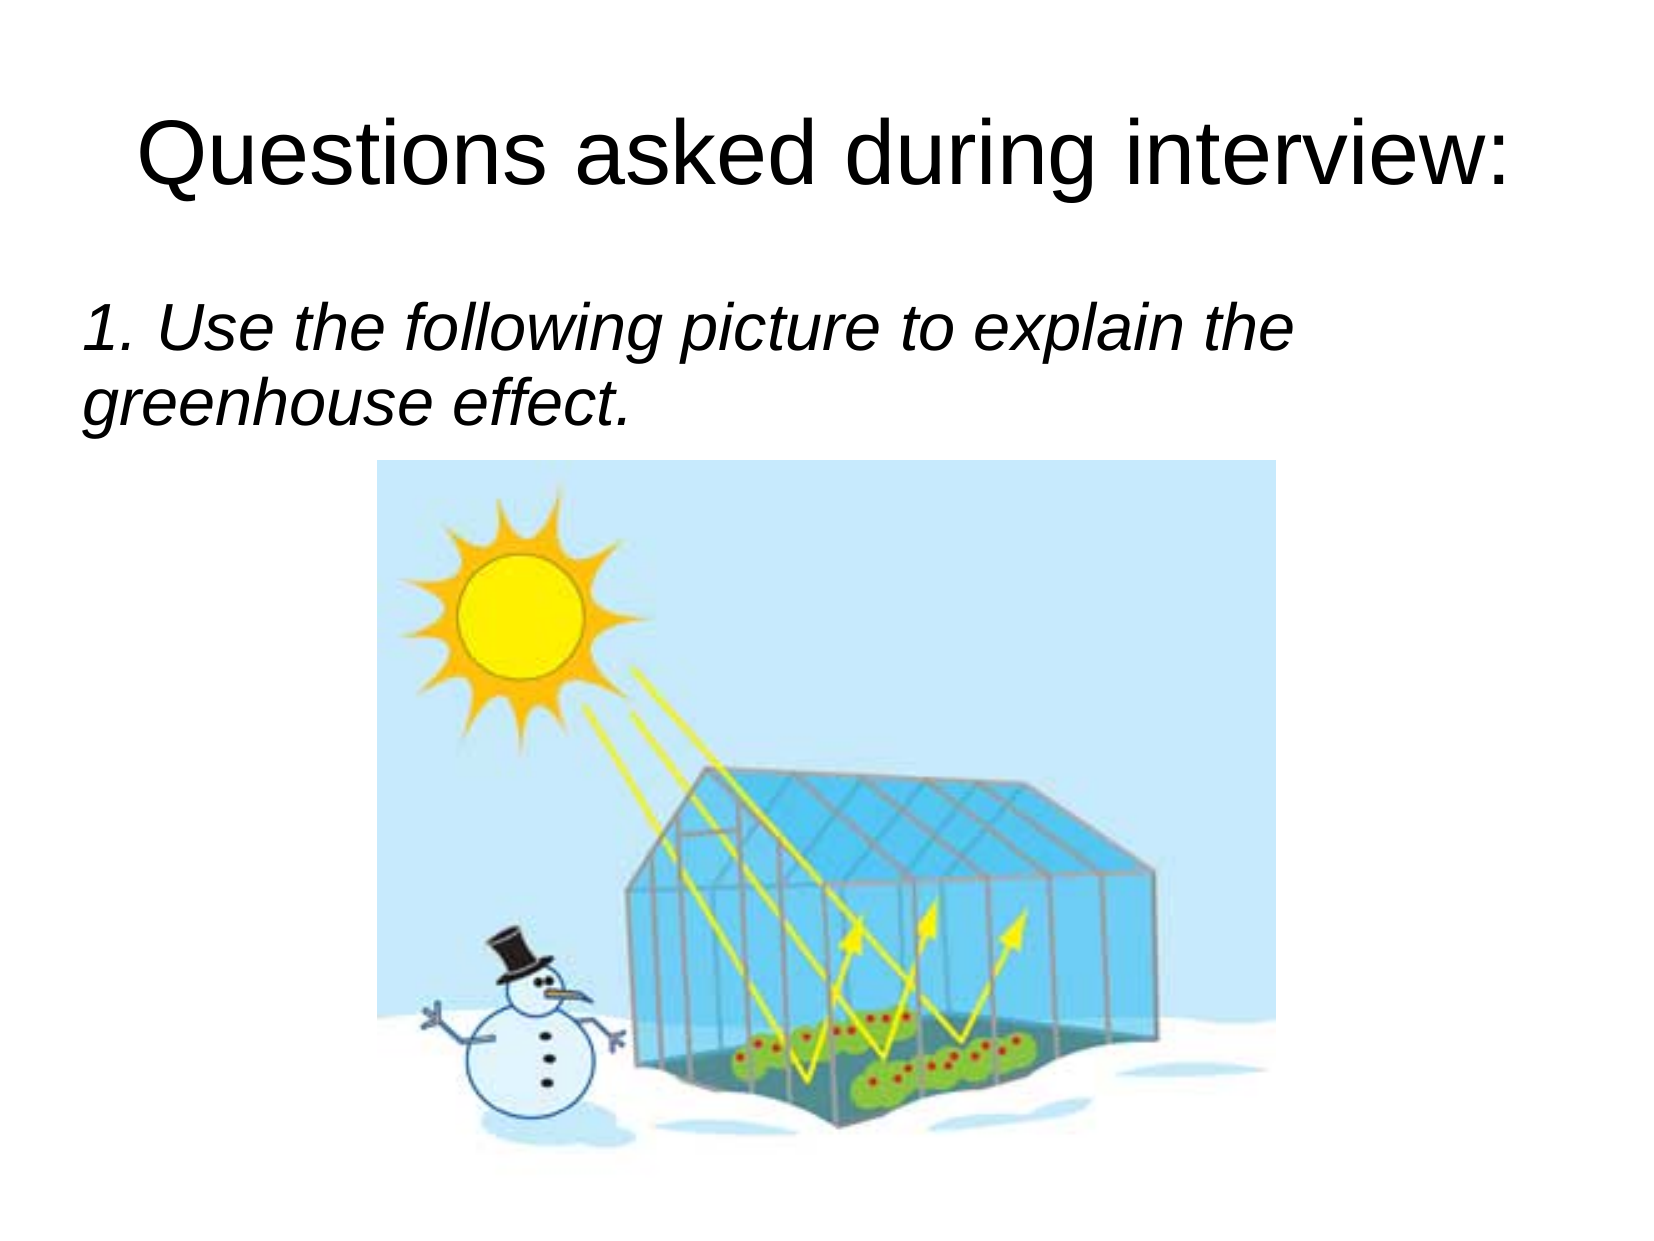

Questions asked during interview:
# 1. Use the following picture to explain the greenhouse effect.